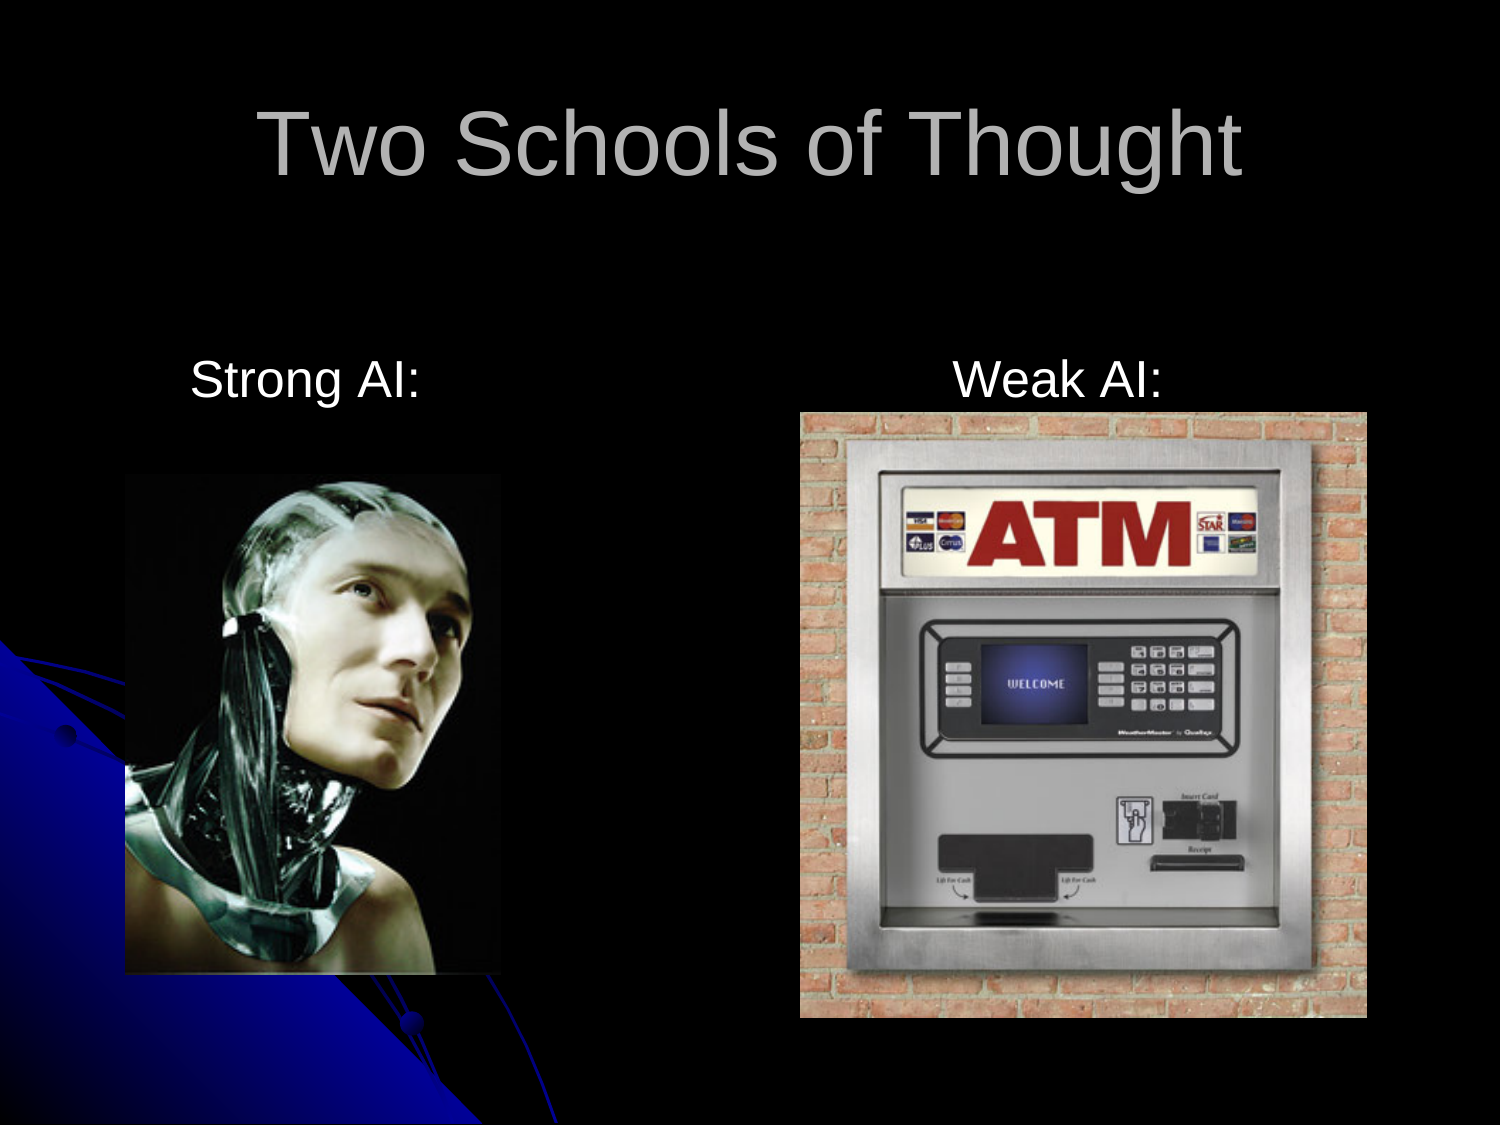

# Two Schools of Thought
Strong AI:
Weak AI: